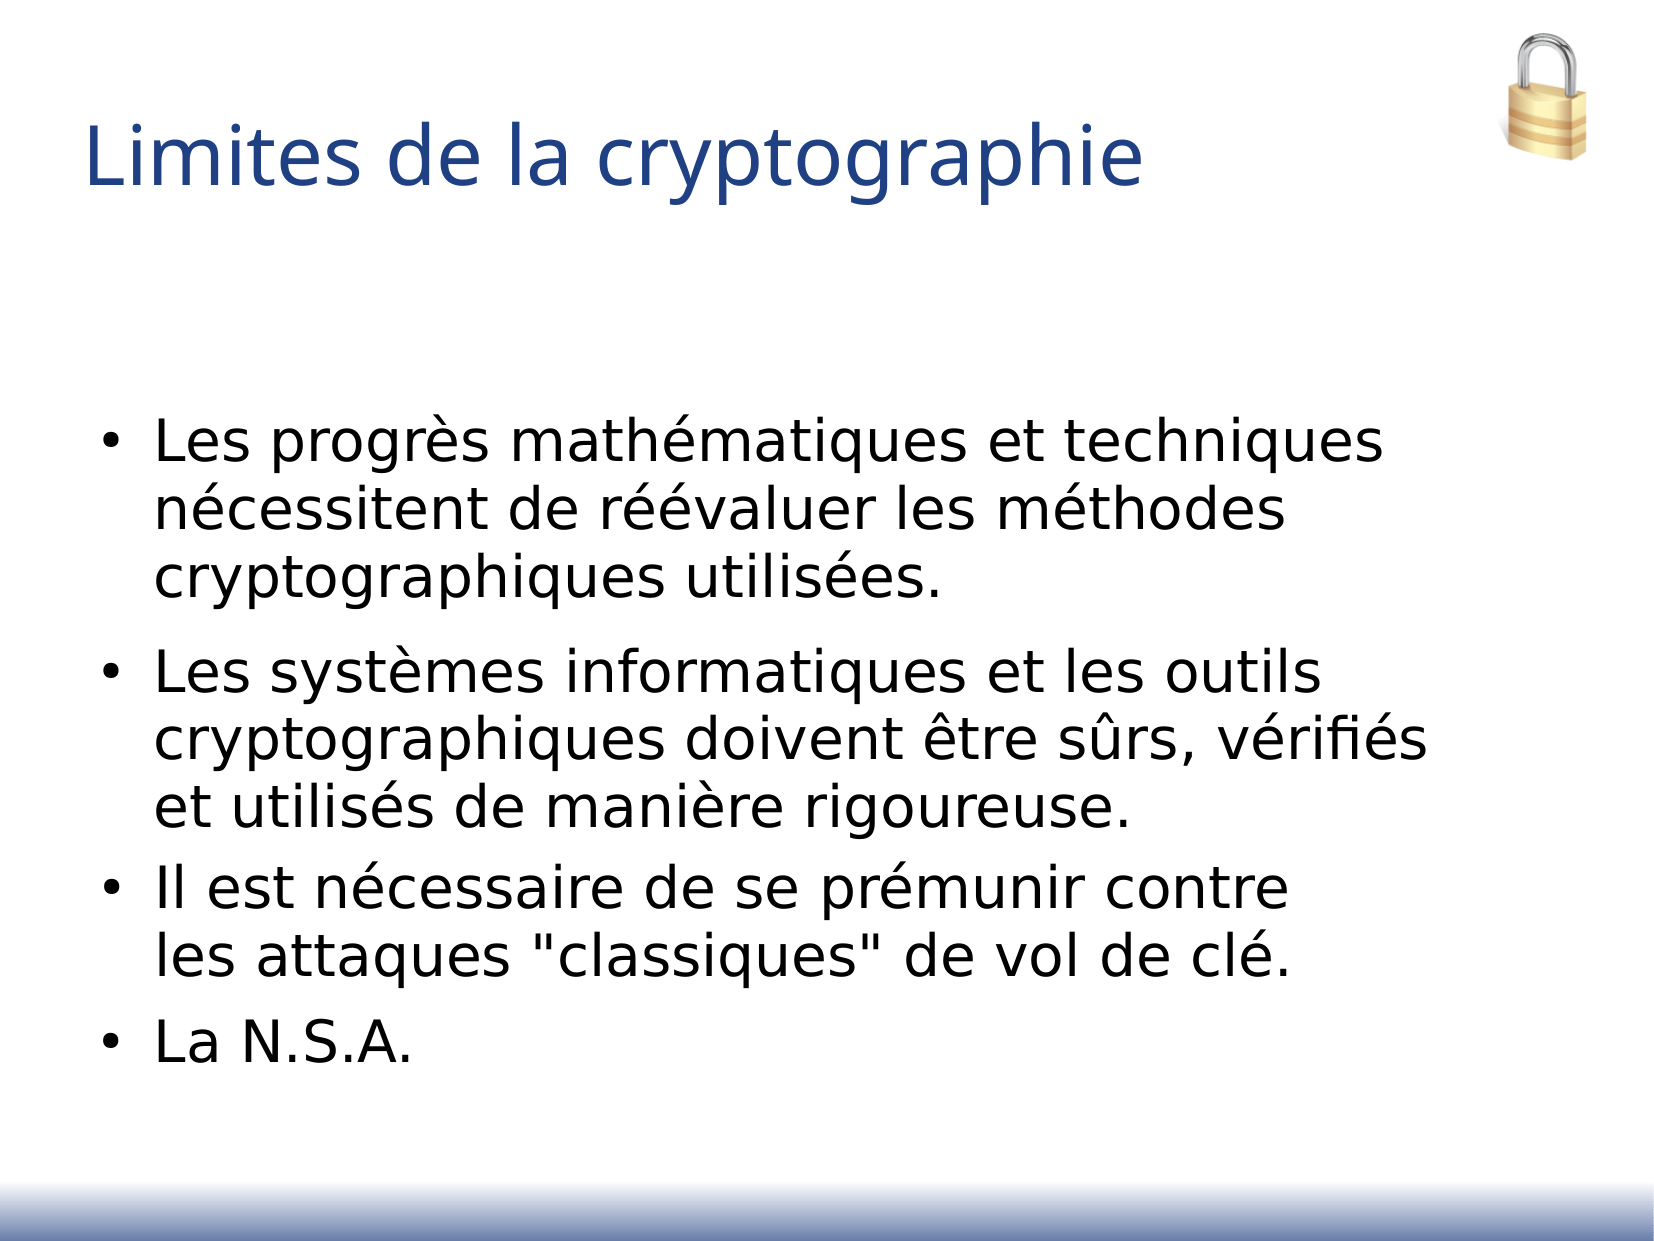

# Limites de la cryptographie
Les progrès mathématiques et techniques nécessitent de réévaluer les méthodes cryptographiques utilisées.
Les systèmes informatiques et les outils cryptographiques doivent être sûrs, vérifiés
et utilisés de manière rigoureuse.
Il est nécessaire de se prémunir contre
les attaques "classiques" de vol de clé.
La N.S.A.